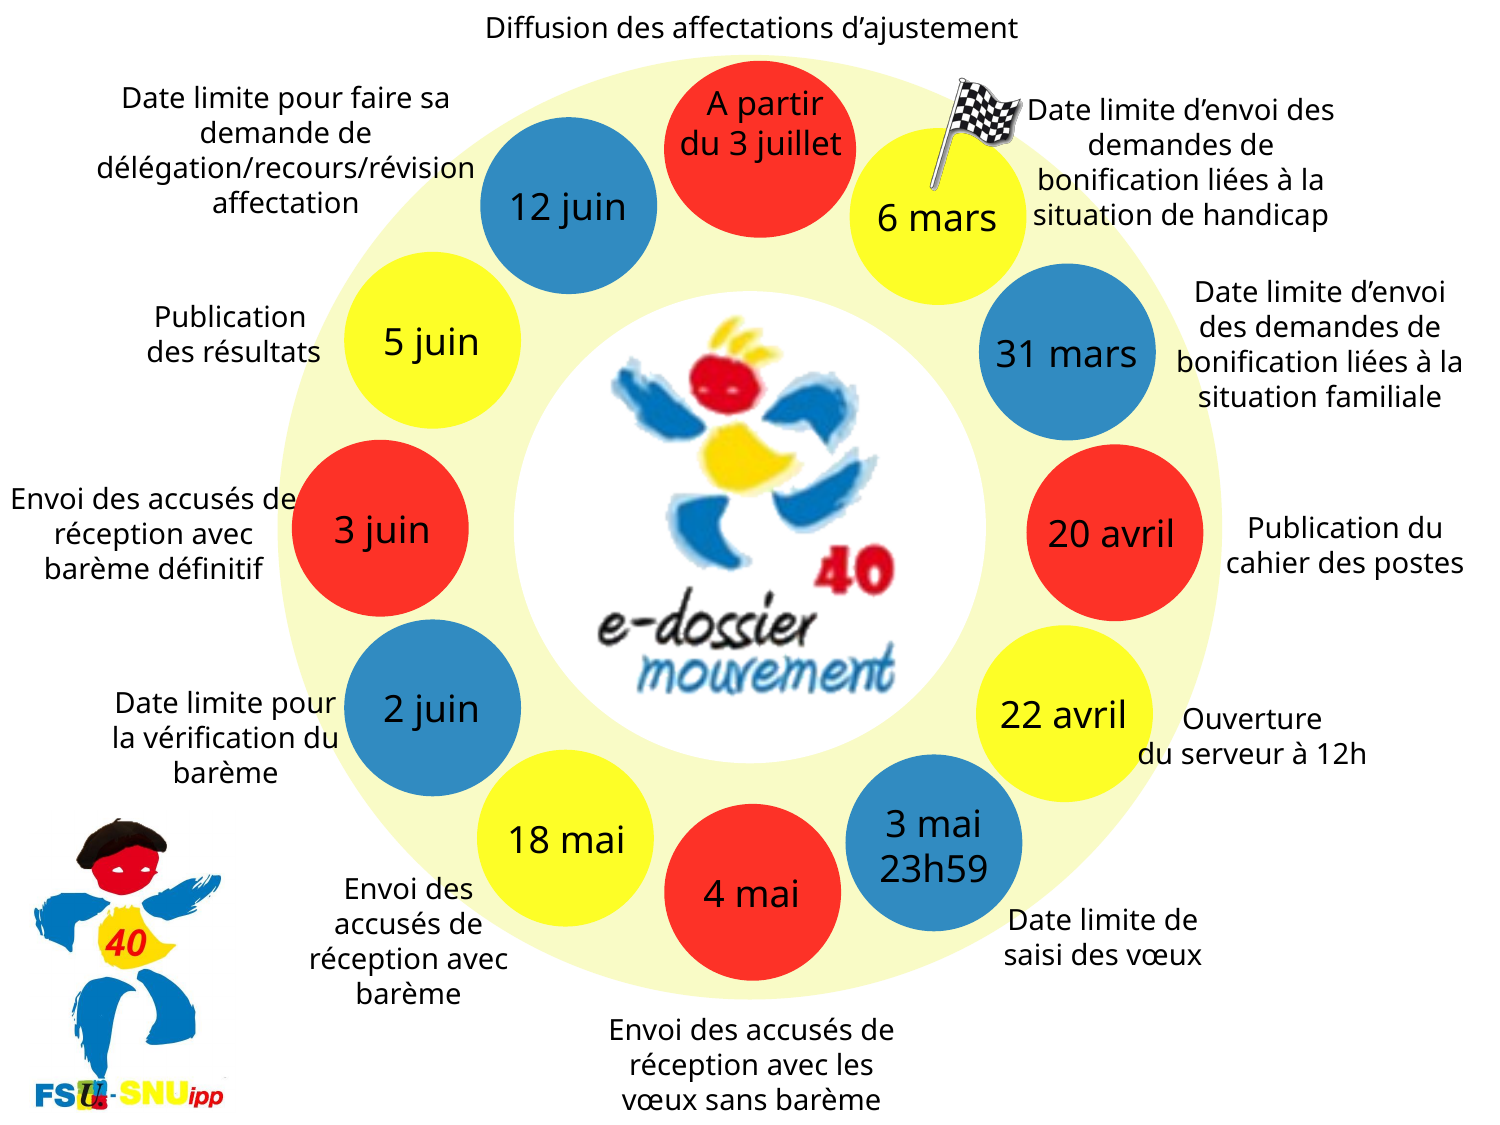

Diffusion des affectations d’ajustement
 A partir du 3 juillet
Date limite pour faire sa demande de délégation/recours/révision affectation
Date limite d’envoi des demandes de bonification liées à la situation de handicap
12 juin
6 mars
5 juin
31 mars
Date limite d’envoi des demandes de bonification liées à la situation familiale
Publication
des résultats
3 juin
20 avril
Envoi des accusés de réception avec barème définitif
Publication du
cahier des postes
2 juin
22 avril
Date limite pour la vérification du barème
Ouverture
du serveur à 12h
18 mai
3 mai
23h59
4 mai
Envoi des accusés de réception avec barème
Date limite de
saisi des vœux
Envoi des accusés de réception avec les vœux sans barème